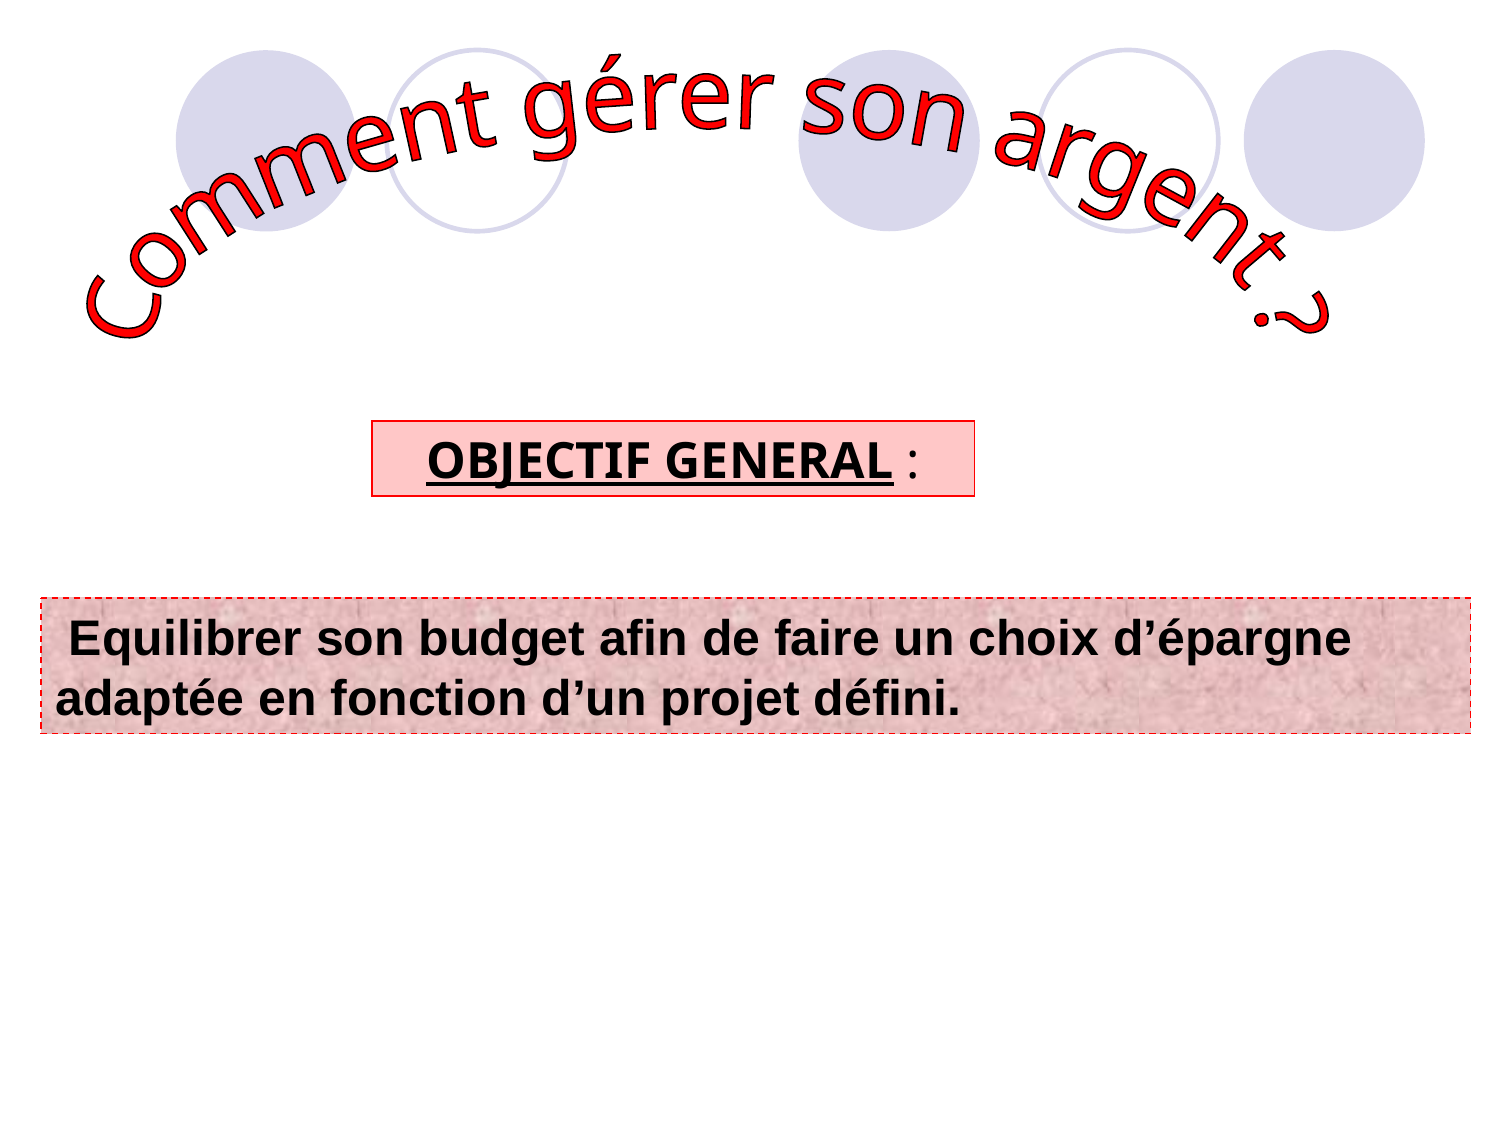

Comment gérer son argent ?
OBJECTIF GENERAL :
 Equilibrer son budget afin de faire un choix d’épargne adaptée en fonction d’un projet défini.